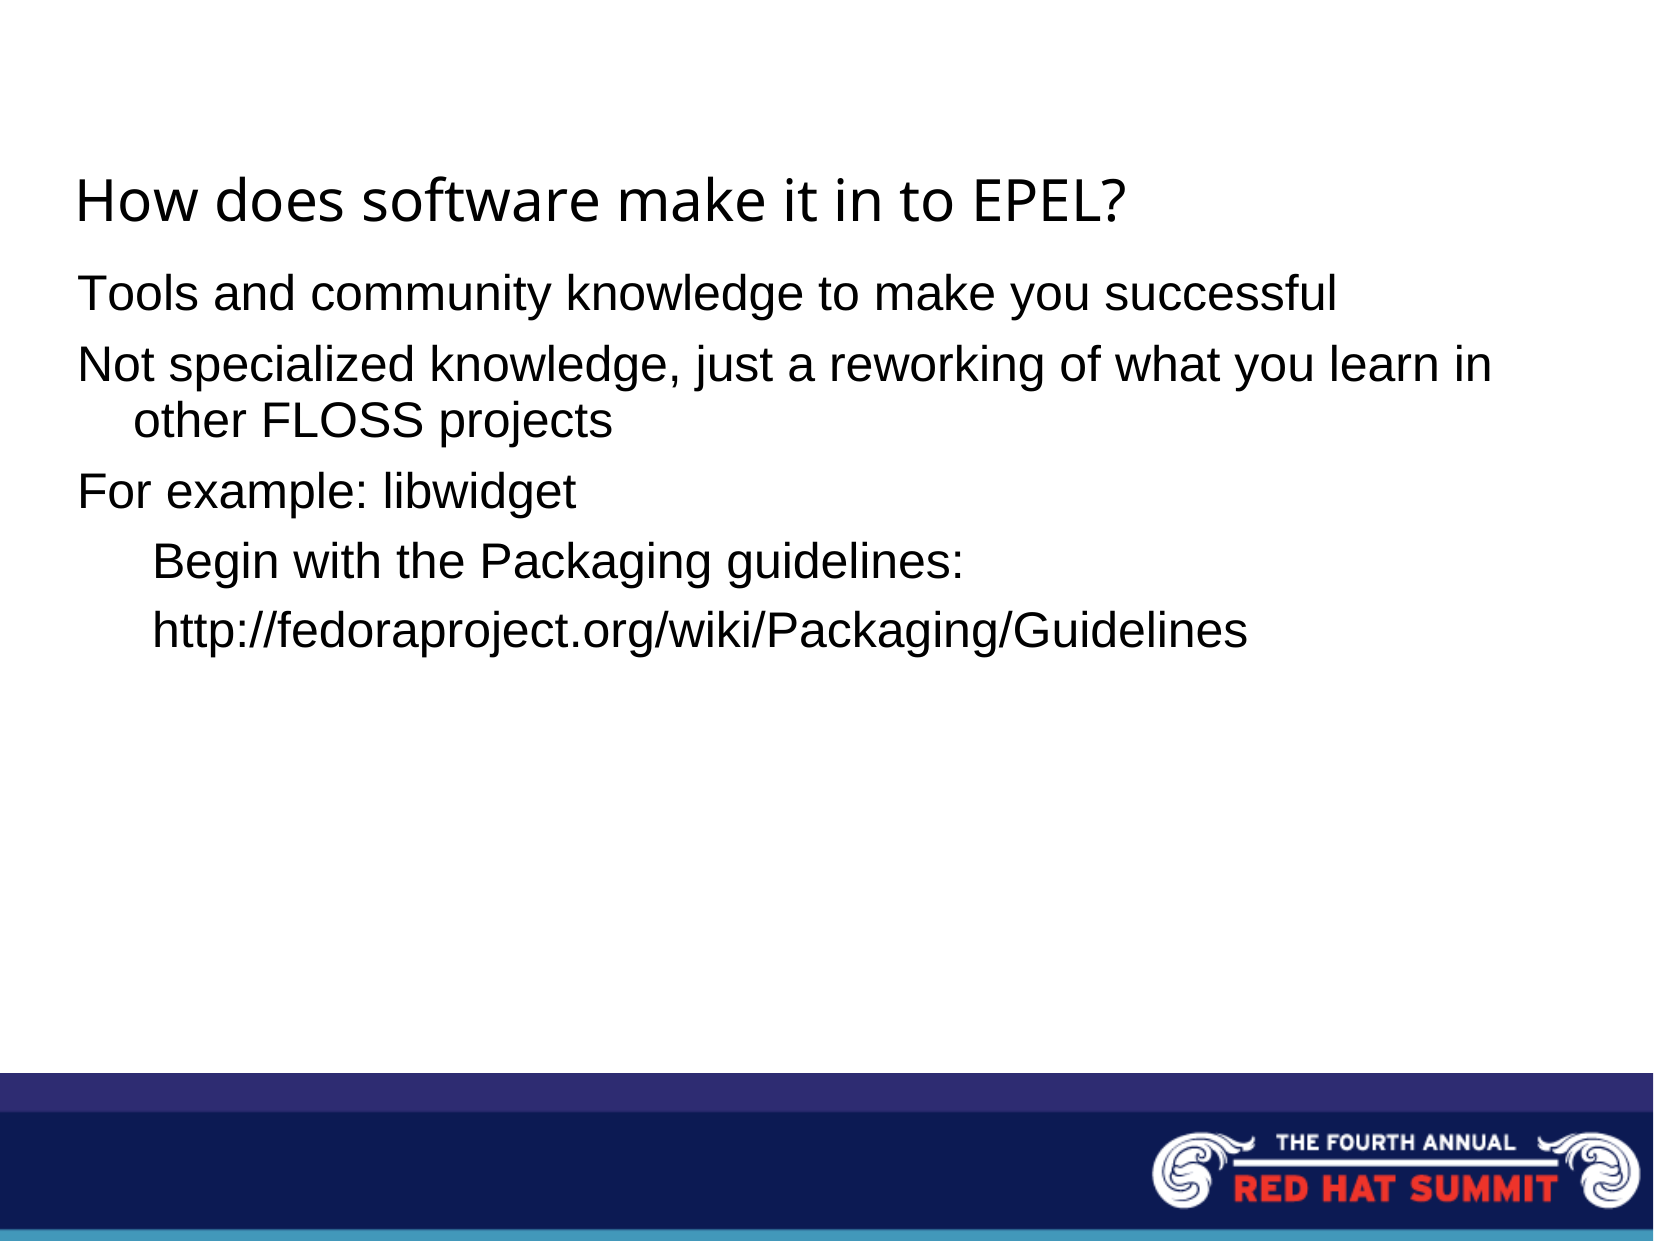

# How does software make it in to EPEL?
Tools and community knowledge to make you successful
Not specialized knowledge, just a reworking of what you learn in other FLOSS projects
For example: libwidget
Begin with the Packaging guidelines:
http://fedoraproject.org/wiki/Packaging/Guidelines